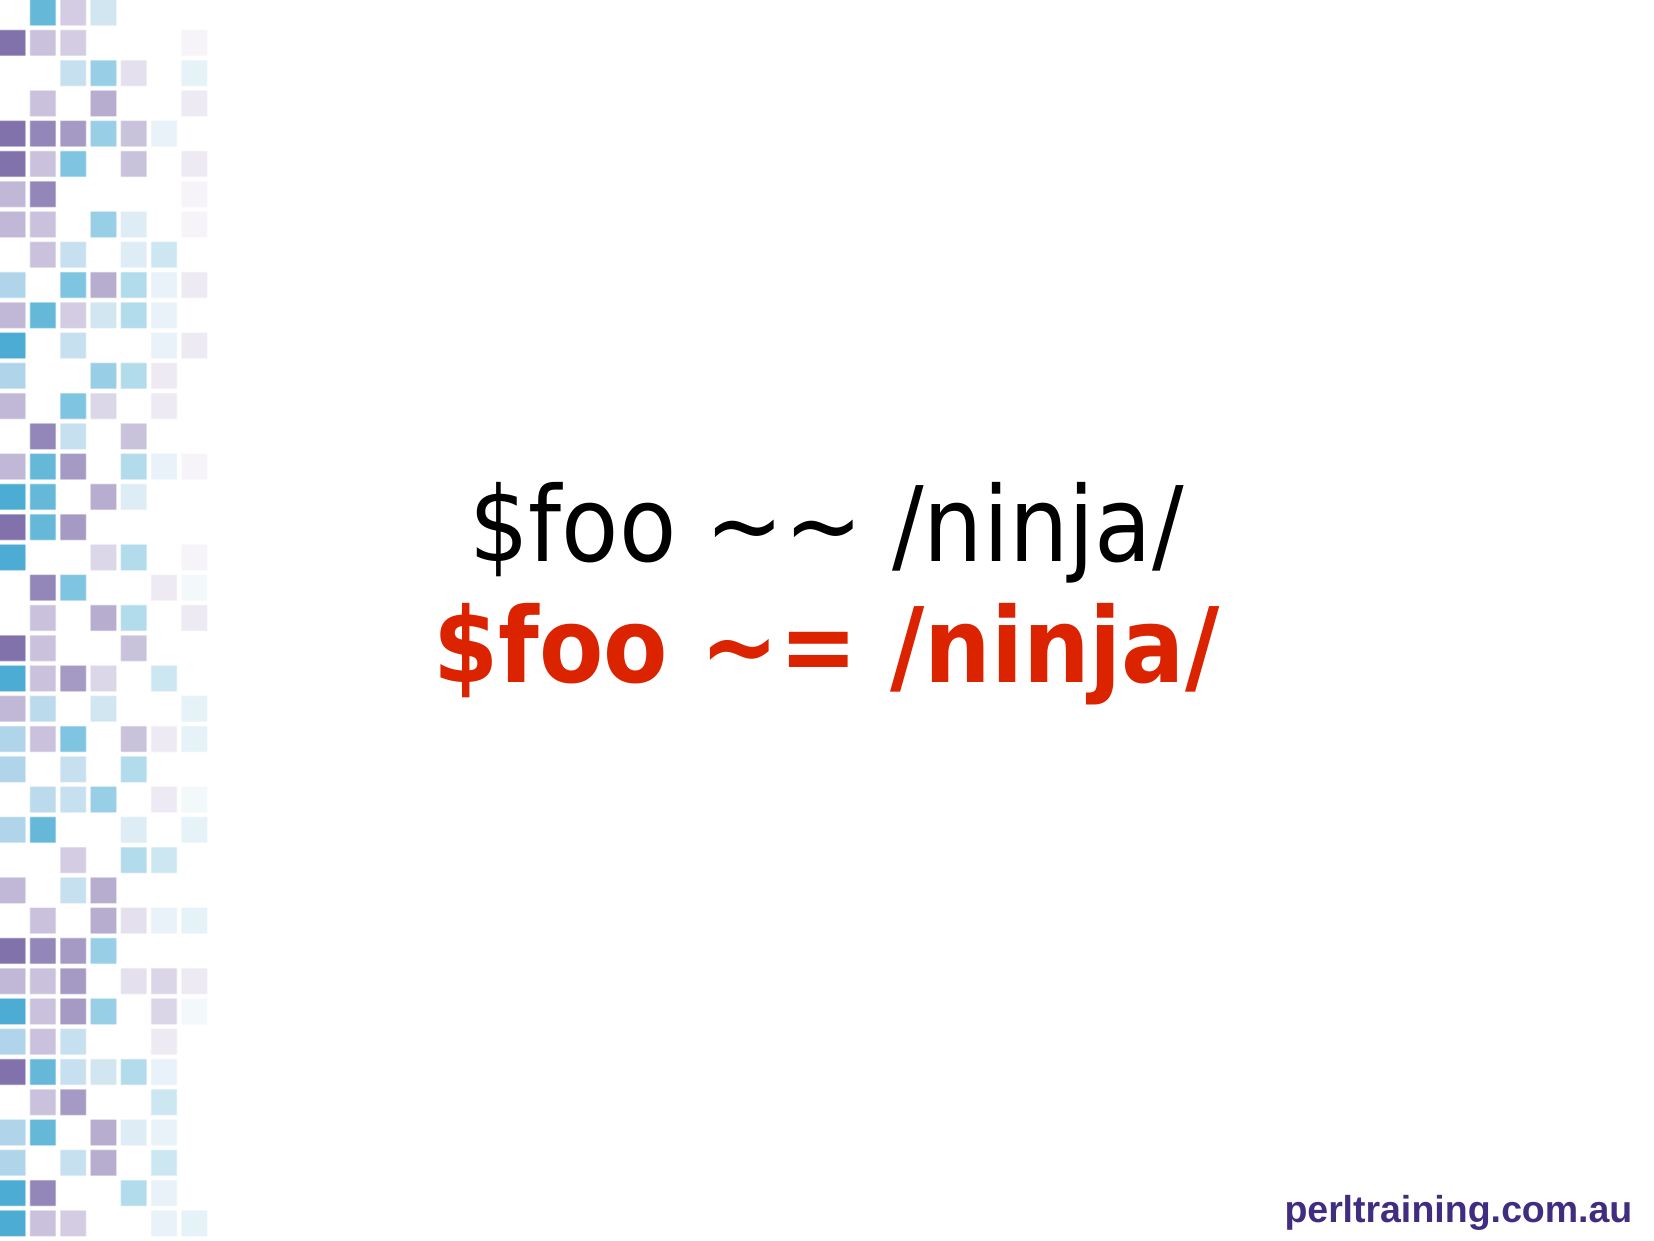

# $foo ~~ /ninja/ $foo ~= /ninja/